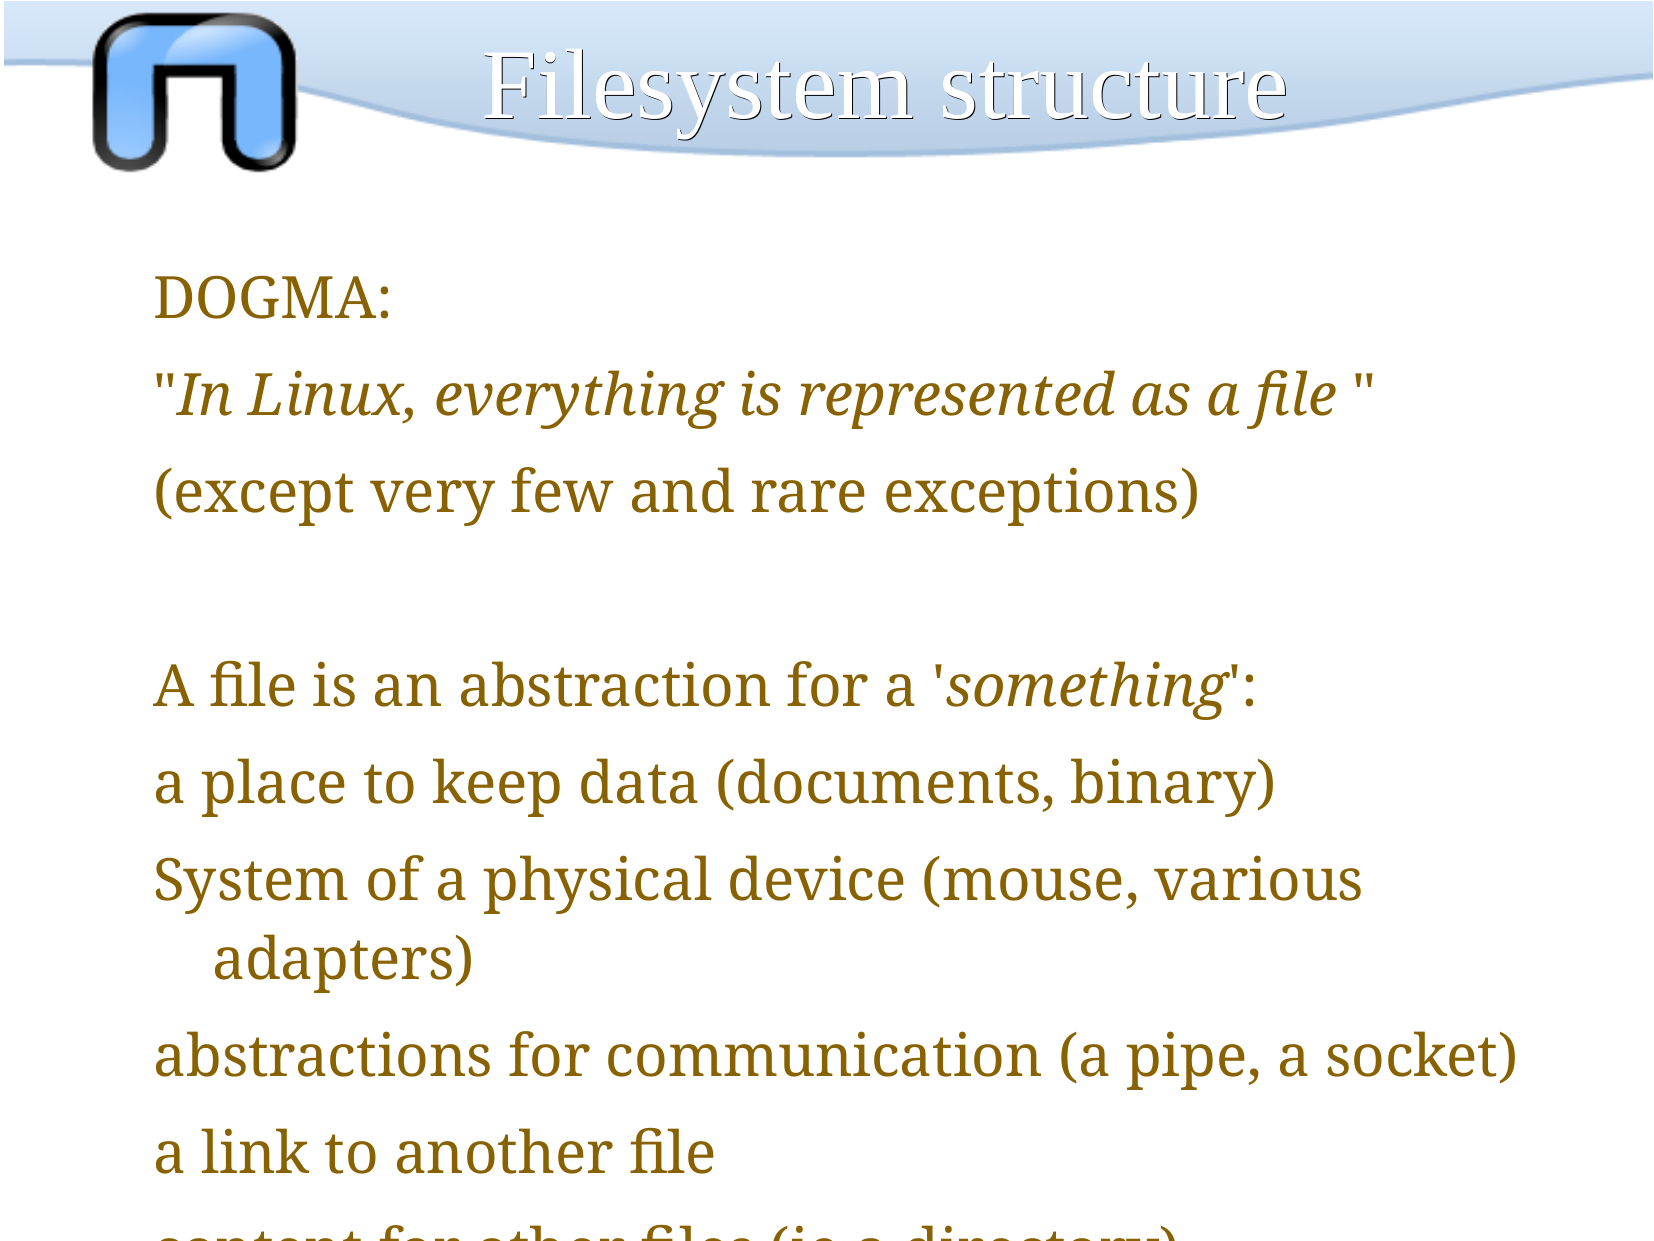

Filesystem structure
# DOGMA:
"In Linux, everything is represented as a file "
(except very few and rare exceptions)
A file is an abstraction for a 'something':
a place to keep data (documents, binary)
System of a physical device (mouse, various adapters)
abstractions for communication (a pipe, a socket)
a link to another file
content for other files (ie a directory)